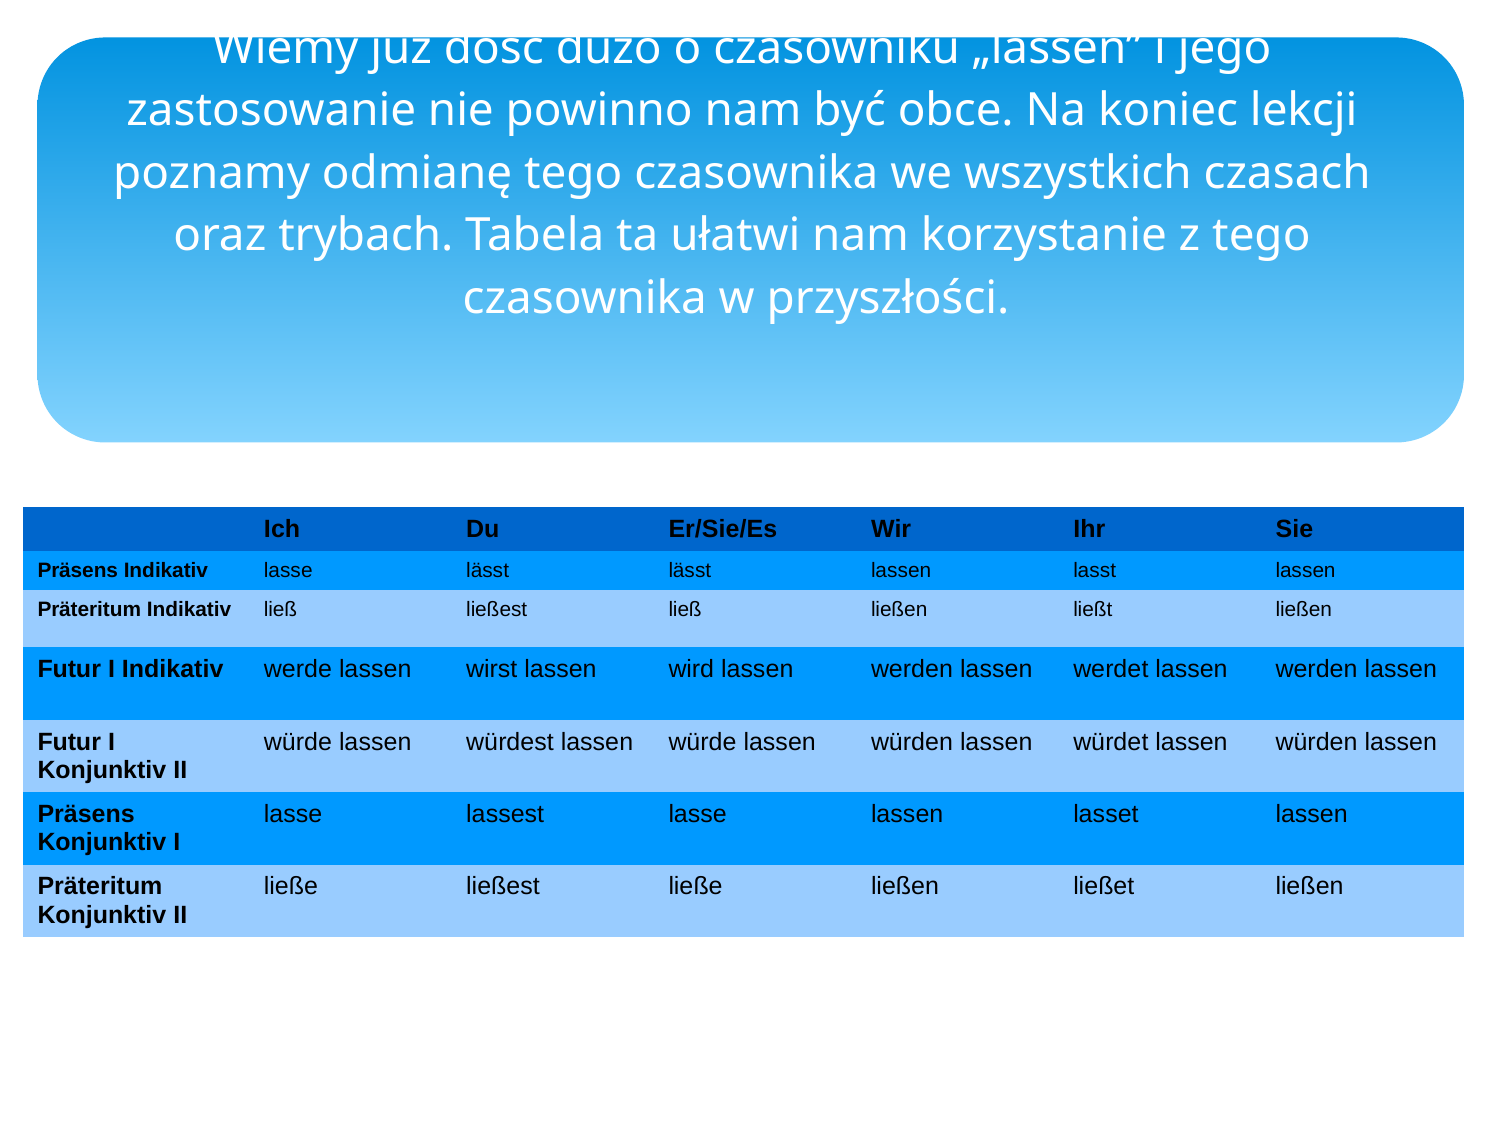

# Wiemy już dość dużo o czasowniku „lassen” i jego zastosowanie nie powinno nam być obce. Na koniec lekcji poznamy odmianę tego czasownika we wszystkich czasach oraz trybach. Tabela ta ułatwi nam korzystanie z tego czasownika w przyszłości.
| | Ich | Du | Er/Sie/Es | Wir | Ihr | Sie |
| --- | --- | --- | --- | --- | --- | --- |
| Präsens Indikativ | lasse | lässt | lässt | lassen | lasst | lassen |
| Präteritum Indikativ | ließ | ließest | ließ | ließen | ließt | ließen |
| Futur I Indikativ | werde lassen | wirst lassen | wird lassen | werden lassen | werdet lassen | werden lassen |
| Futur I Konjunktiv II | würde lassen | würdest lassen | würde lassen | würden lassen | würdet lassen | würden lassen |
| Präsens Konjunktiv I | lasse | lassest | lasse | lassen | lasset | lassen |
| Präteritum Konjunktiv II | ließe | ließest | ließe | ließen | ließet | ließen |